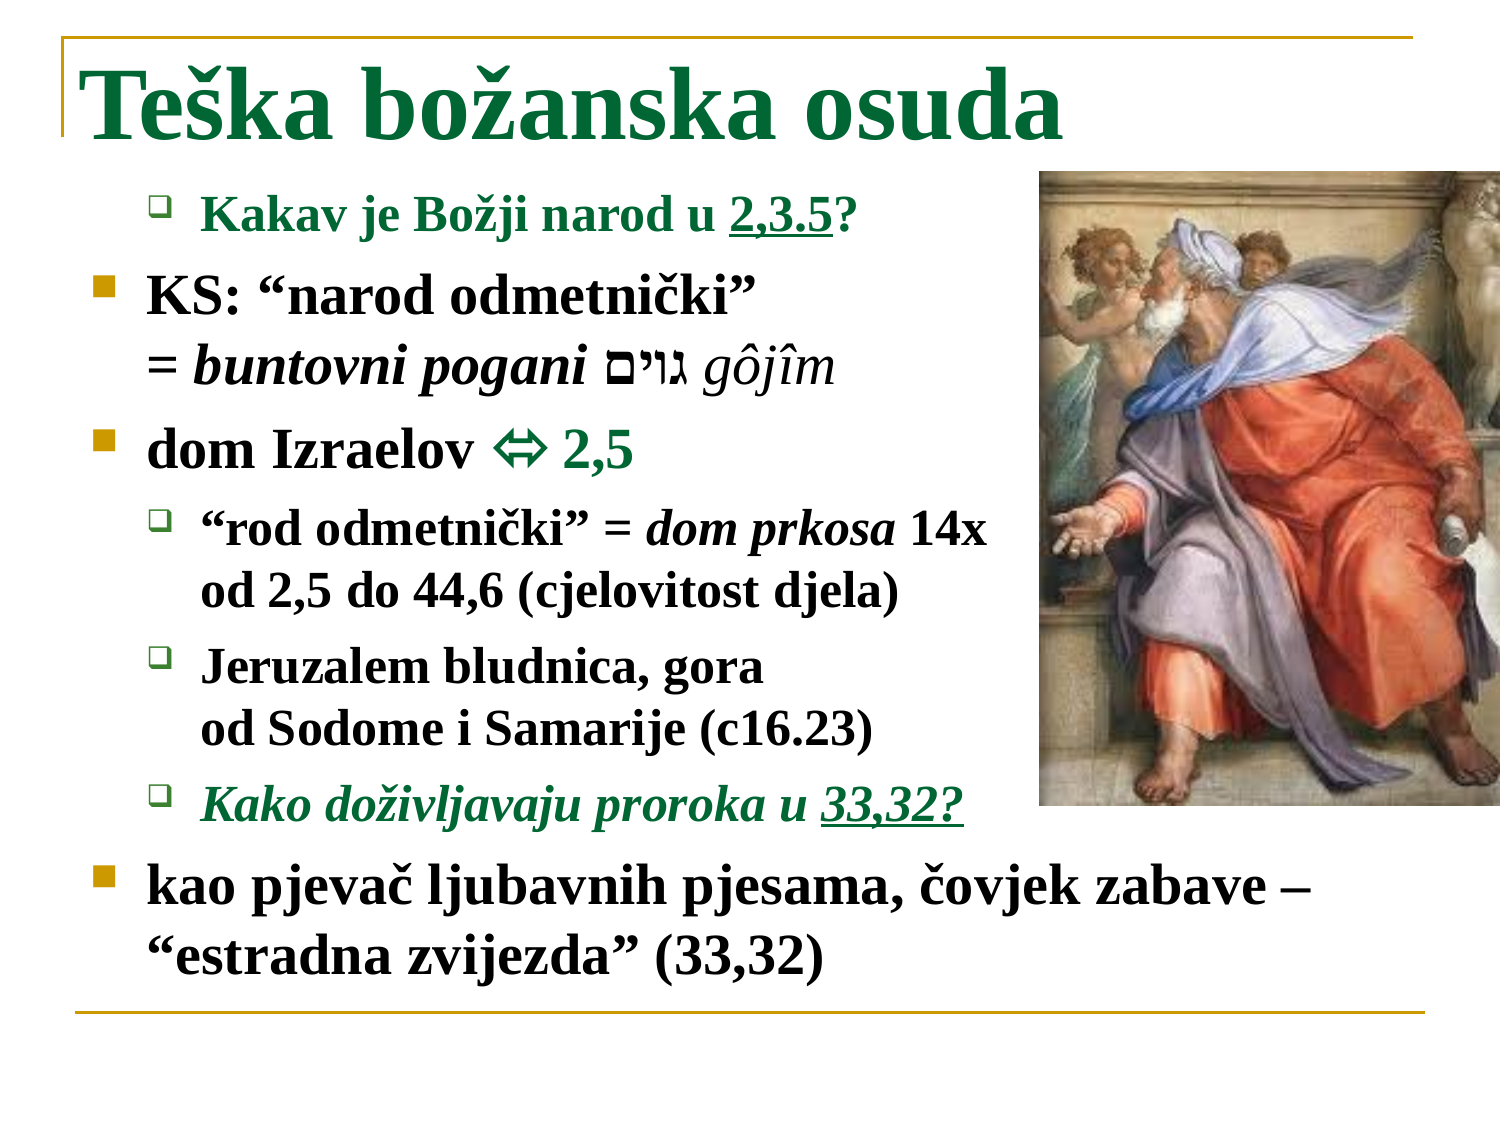

# Teška božanska osuda
Kakav je Božji narod u 2,3.5?
KS: “narod odmetnički”
= buntovni pogani גוים gôjîm
dom Izraelov  2,5
“rod odmetnički” = dom prkosa 14x
od 2,5 do 44,6 (cjelovitost djela)
Jeruzalem bludnica, gora
od Sodome i Samarije (c16.23)
Kako doživljavaju proroka u 33,32?
kao pjevač ljubavnih pjesama, čovjek zabave – “estradna zvijezda” (33,32)